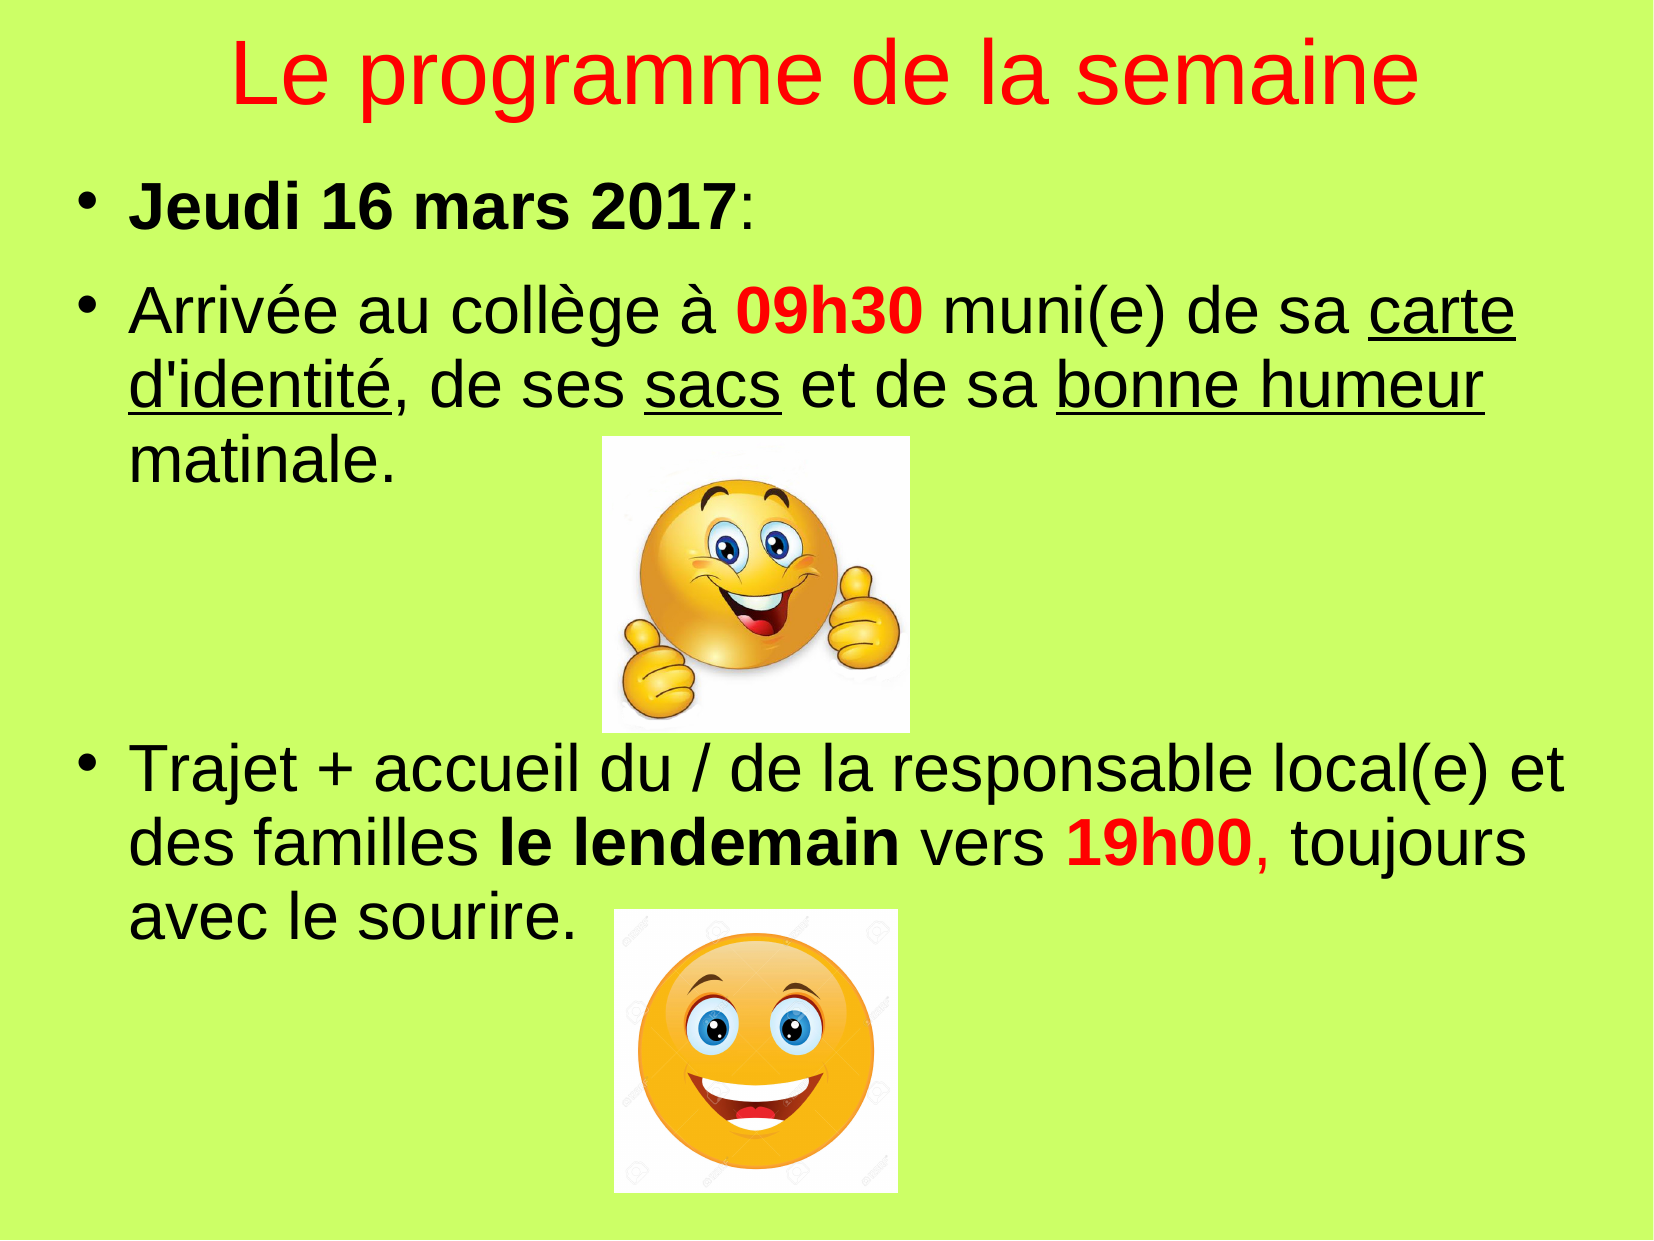

# Le programme de la semaine
Jeudi 16 mars 2017:
Arrivée au collège à 09h30 muni(e) de sa carte d'identité, de ses sacs et de sa bonne humeur matinale.
Trajet + accueil du / de la responsable local(e) et des familles le lendemain vers 19h00, toujours avec le sourire.